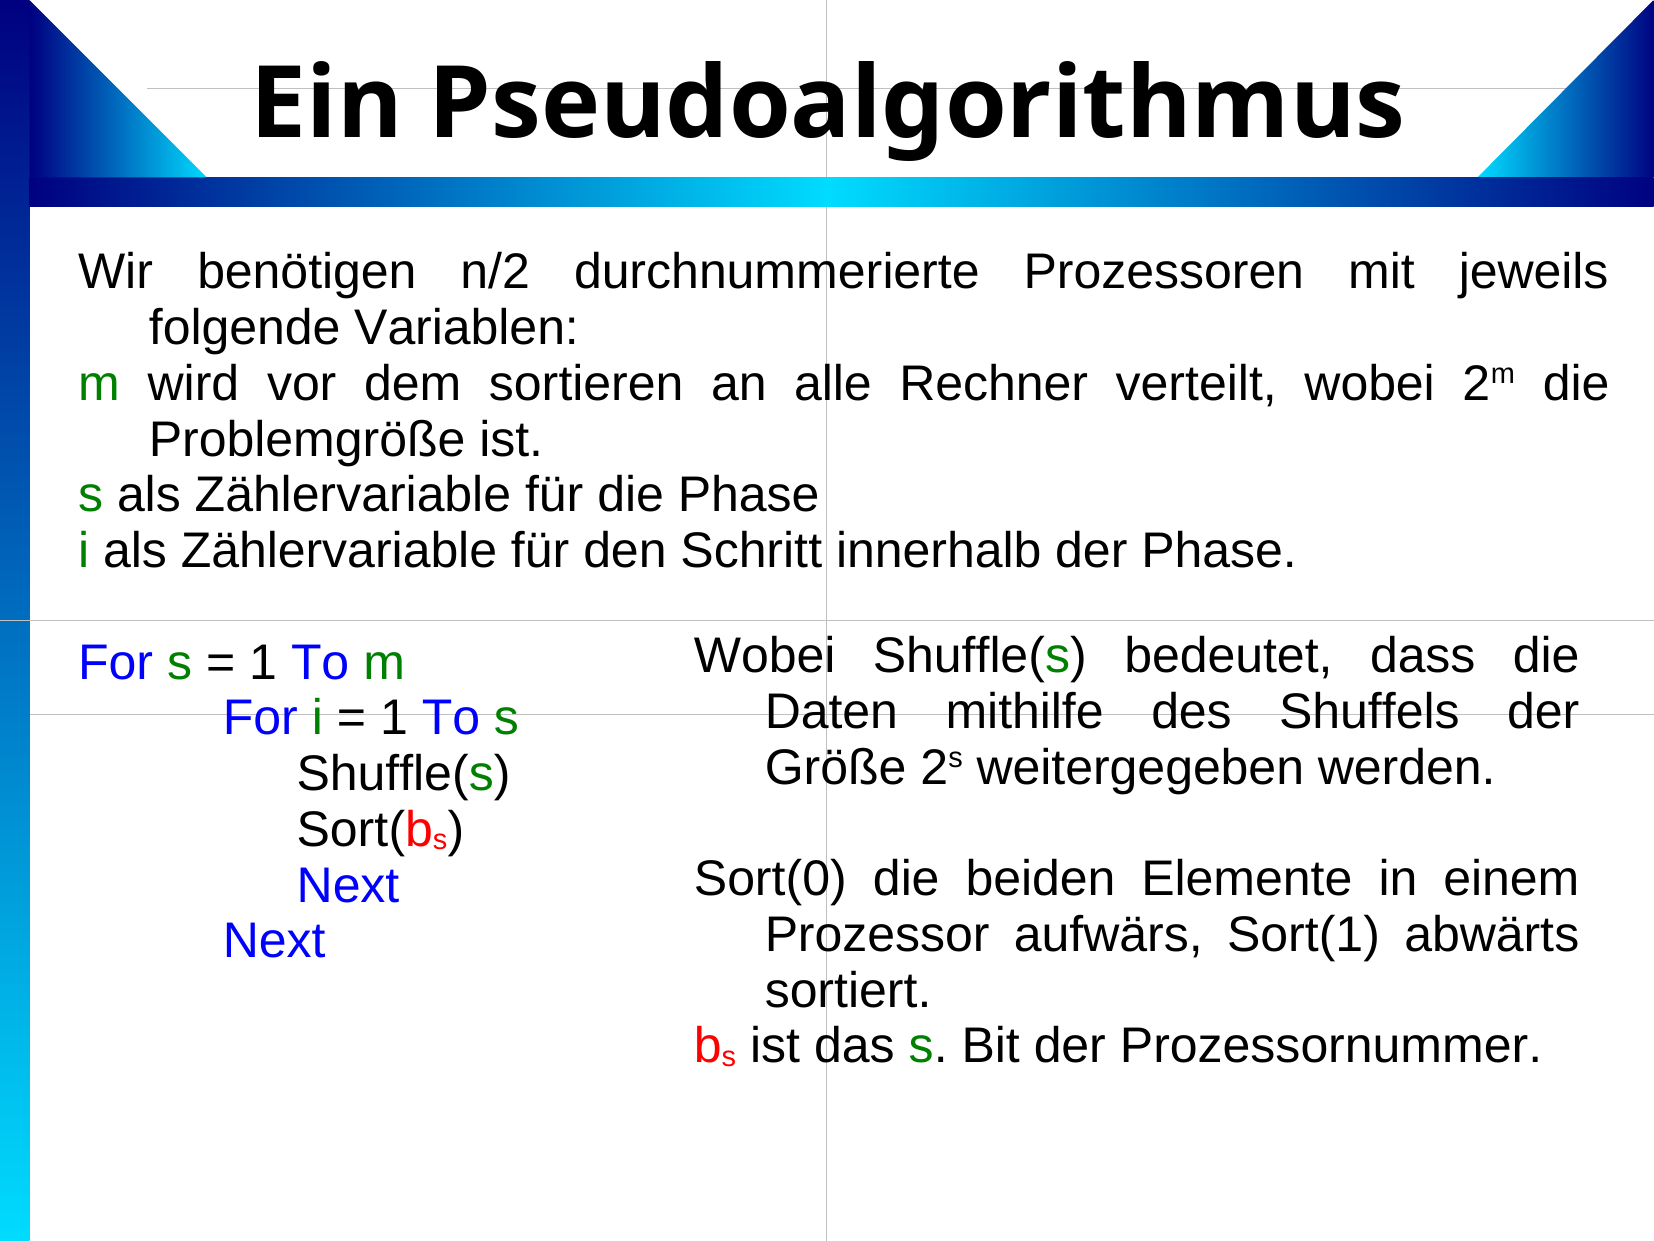

Ein Pseudoalgorithmus
Wir benötigen n/2 durchnummerierte Prozessoren mit jeweils folgende Variablen:
m wird vor dem sortieren an alle Rechner verteilt, wobei 2m die Problemgröße ist.
s als Zählervariable für die Phase
i als Zählervariable für den Schritt innerhalb der Phase.
For s = 1 To m
	For i = 1 To s
		Shuffle(s)
		Sort(bs)
		Next
	Next
Wobei Shuffle(s) bedeutet, dass die Daten mithilfe des Shuffels der Größe 2s weitergegeben werden.
Sort(0) die beiden Elemente in einem Prozessor aufwärs, Sort(1) abwärts sortiert.
bs ist das s. Bit der Prozessornummer.